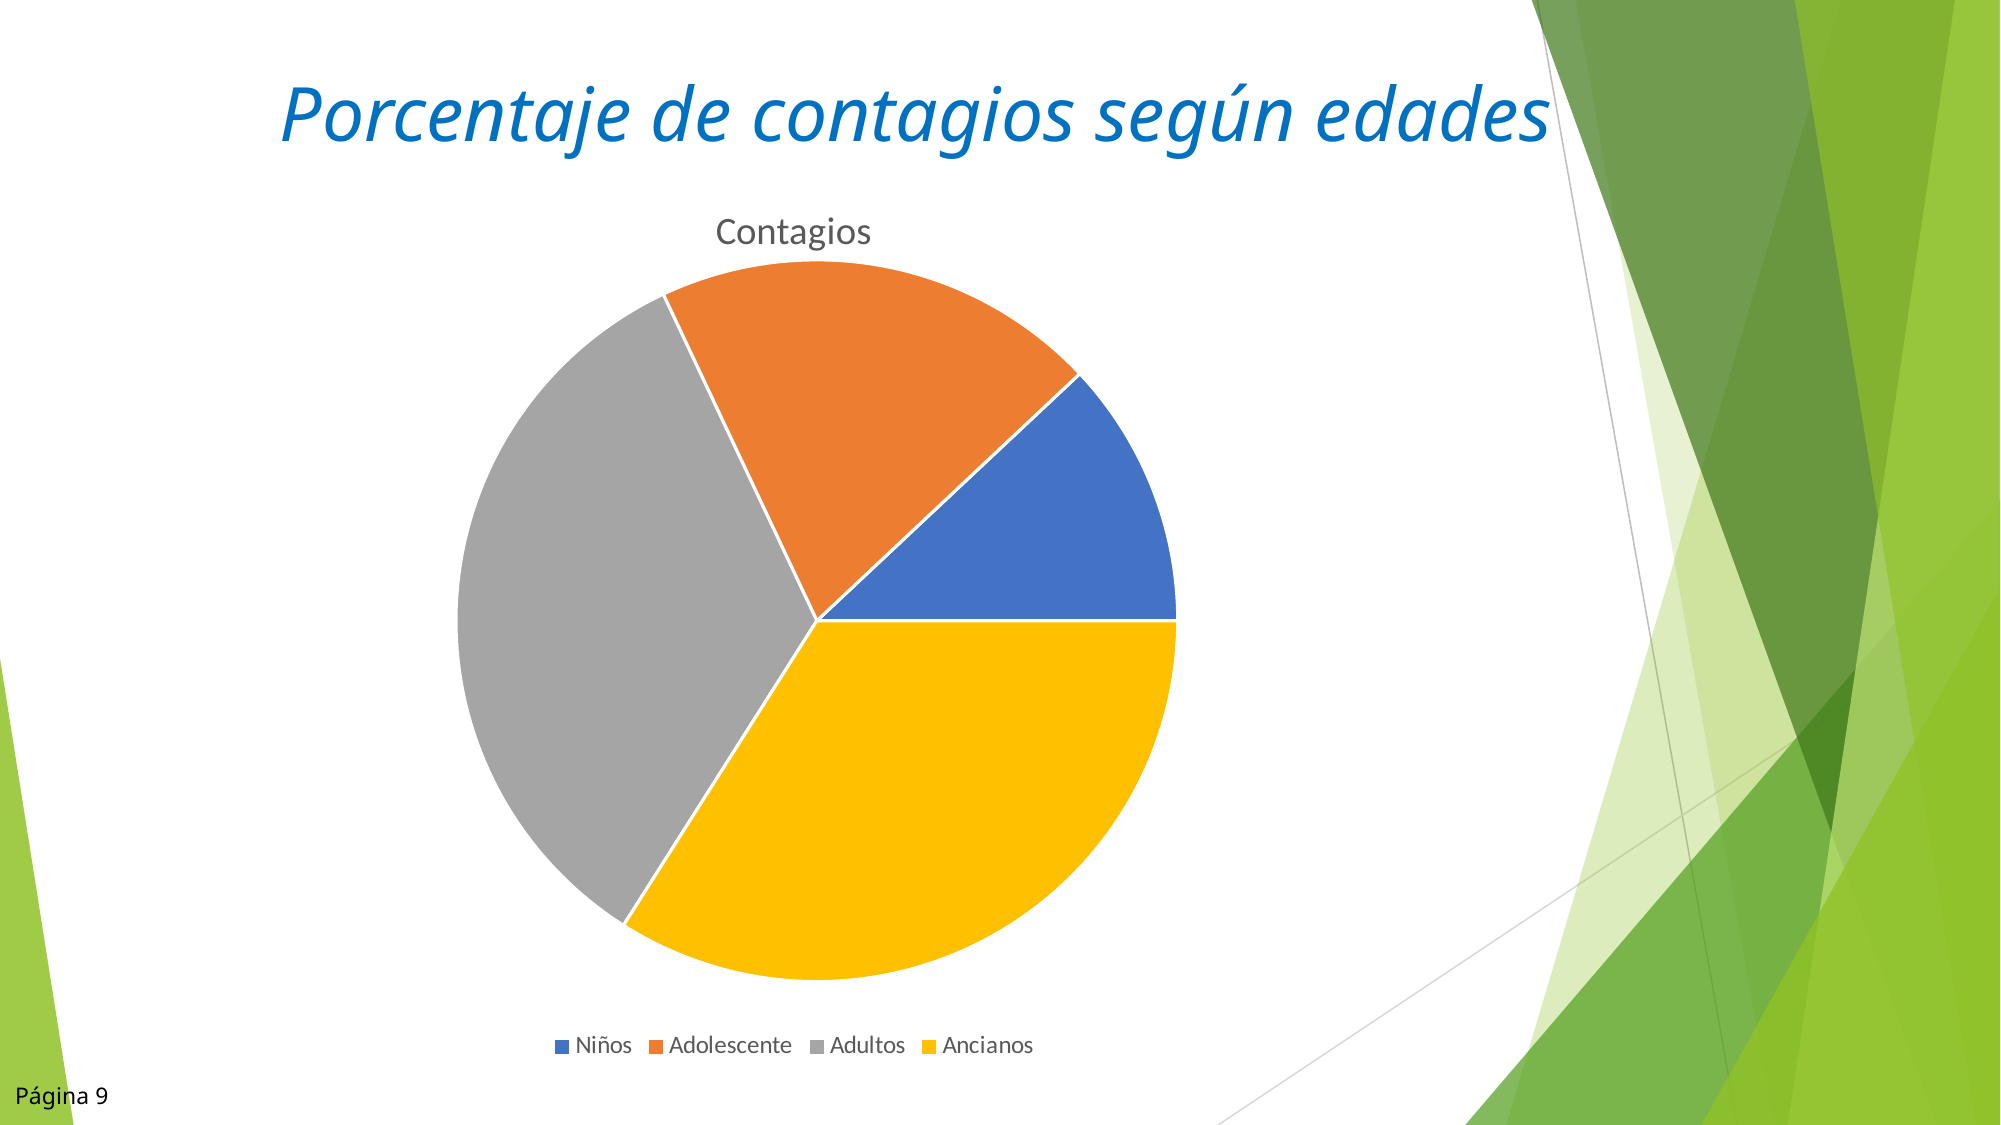

# Porcentaje de contagios según edades
### Chart: Contagios
| Category | Contagios |
|---|---|
| Niños | 0.12 |
| Adolescente | 0.2 |
| Adultos | 0.34 |
| Ancianos | 0.34 |Página 9